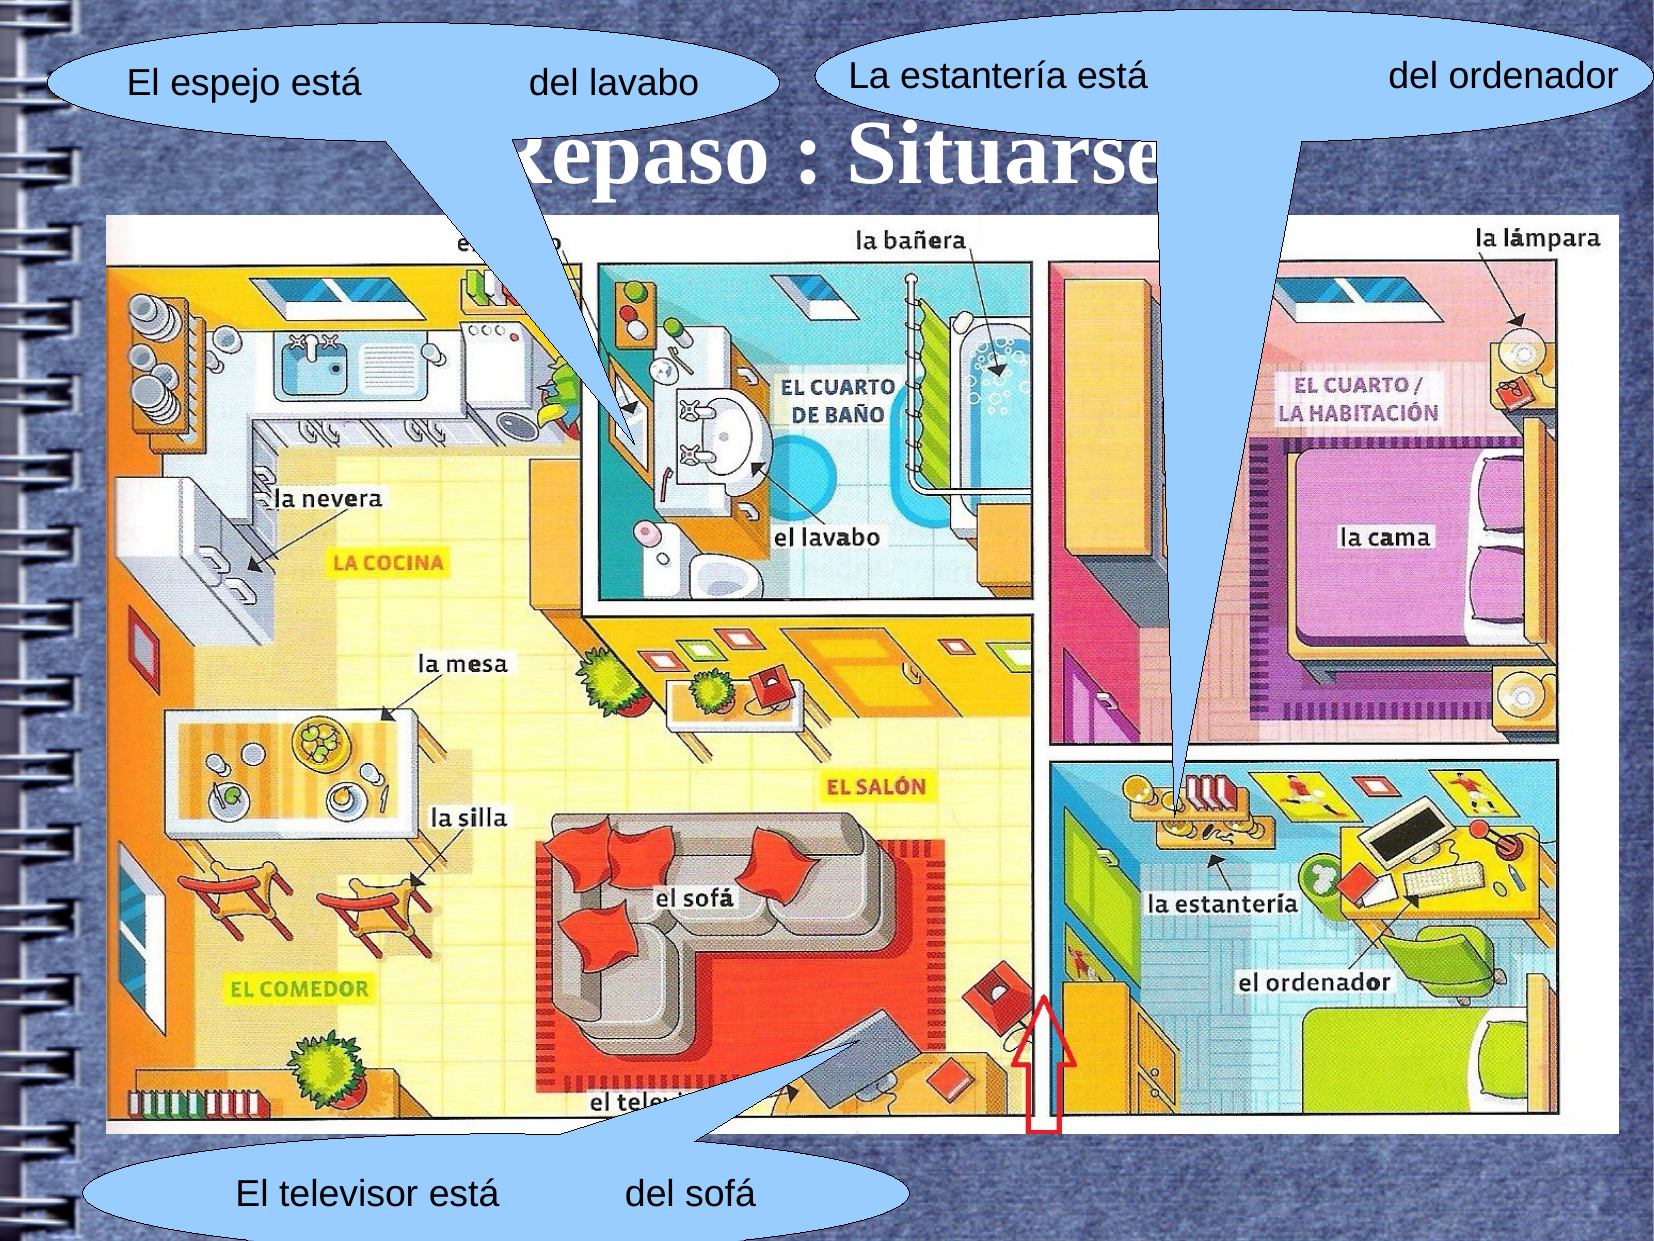

La estantería está del ordenador
El espejo está del lavabo
# Repaso : Situarse
El televisor está del sofá